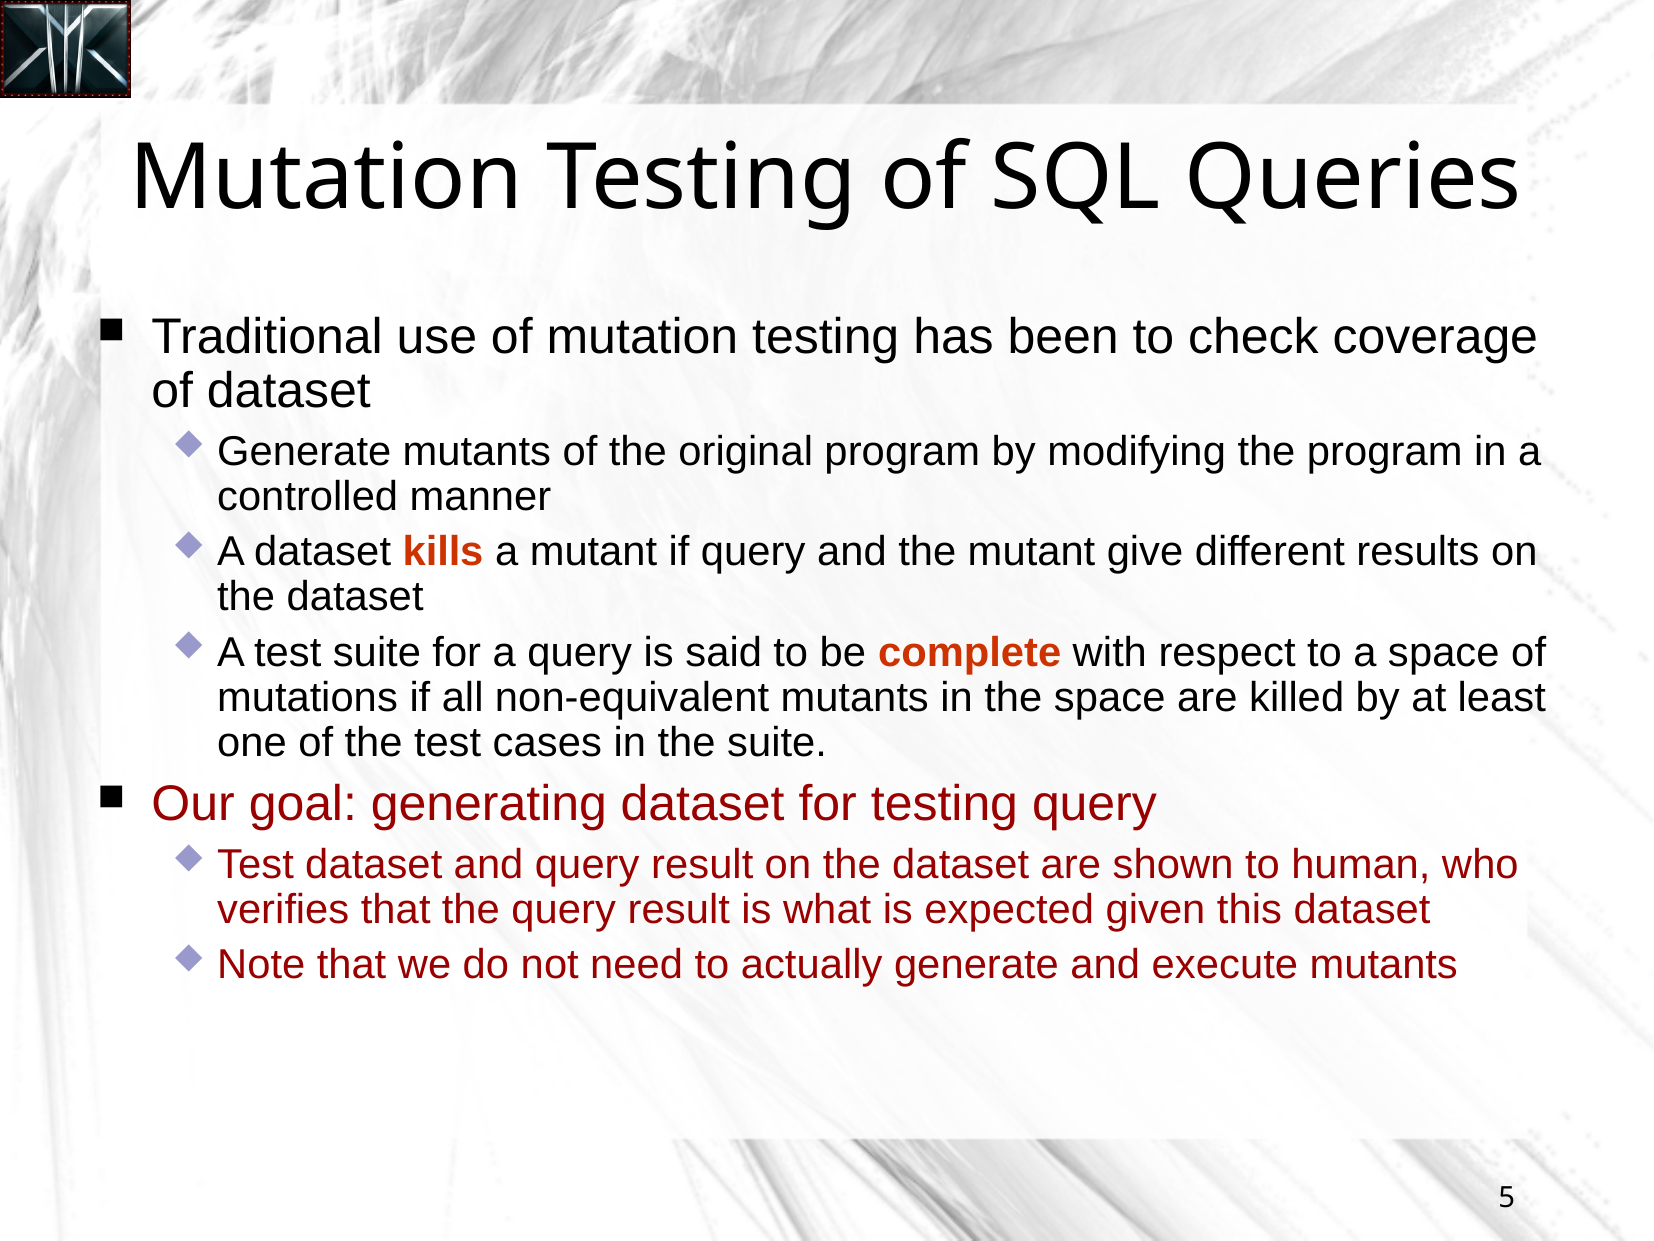

# Mutation Testing of SQL Queries
Traditional use of mutation testing has been to check coverage of dataset
Generate mutants of the original program by modifying the program in a controlled manner
A dataset kills a mutant if query and the mutant give different results on the dataset
A test suite for a query is said to be complete with respect to a space of mutations if all non-equivalent mutants in the space are killed by at least one of the test cases in the suite.
Our goal: generating dataset for testing query
Test dataset and query result on the dataset are shown to human, who verifies that the query result is what is expected given this dataset
Note that we do not need to actually generate and execute mutants